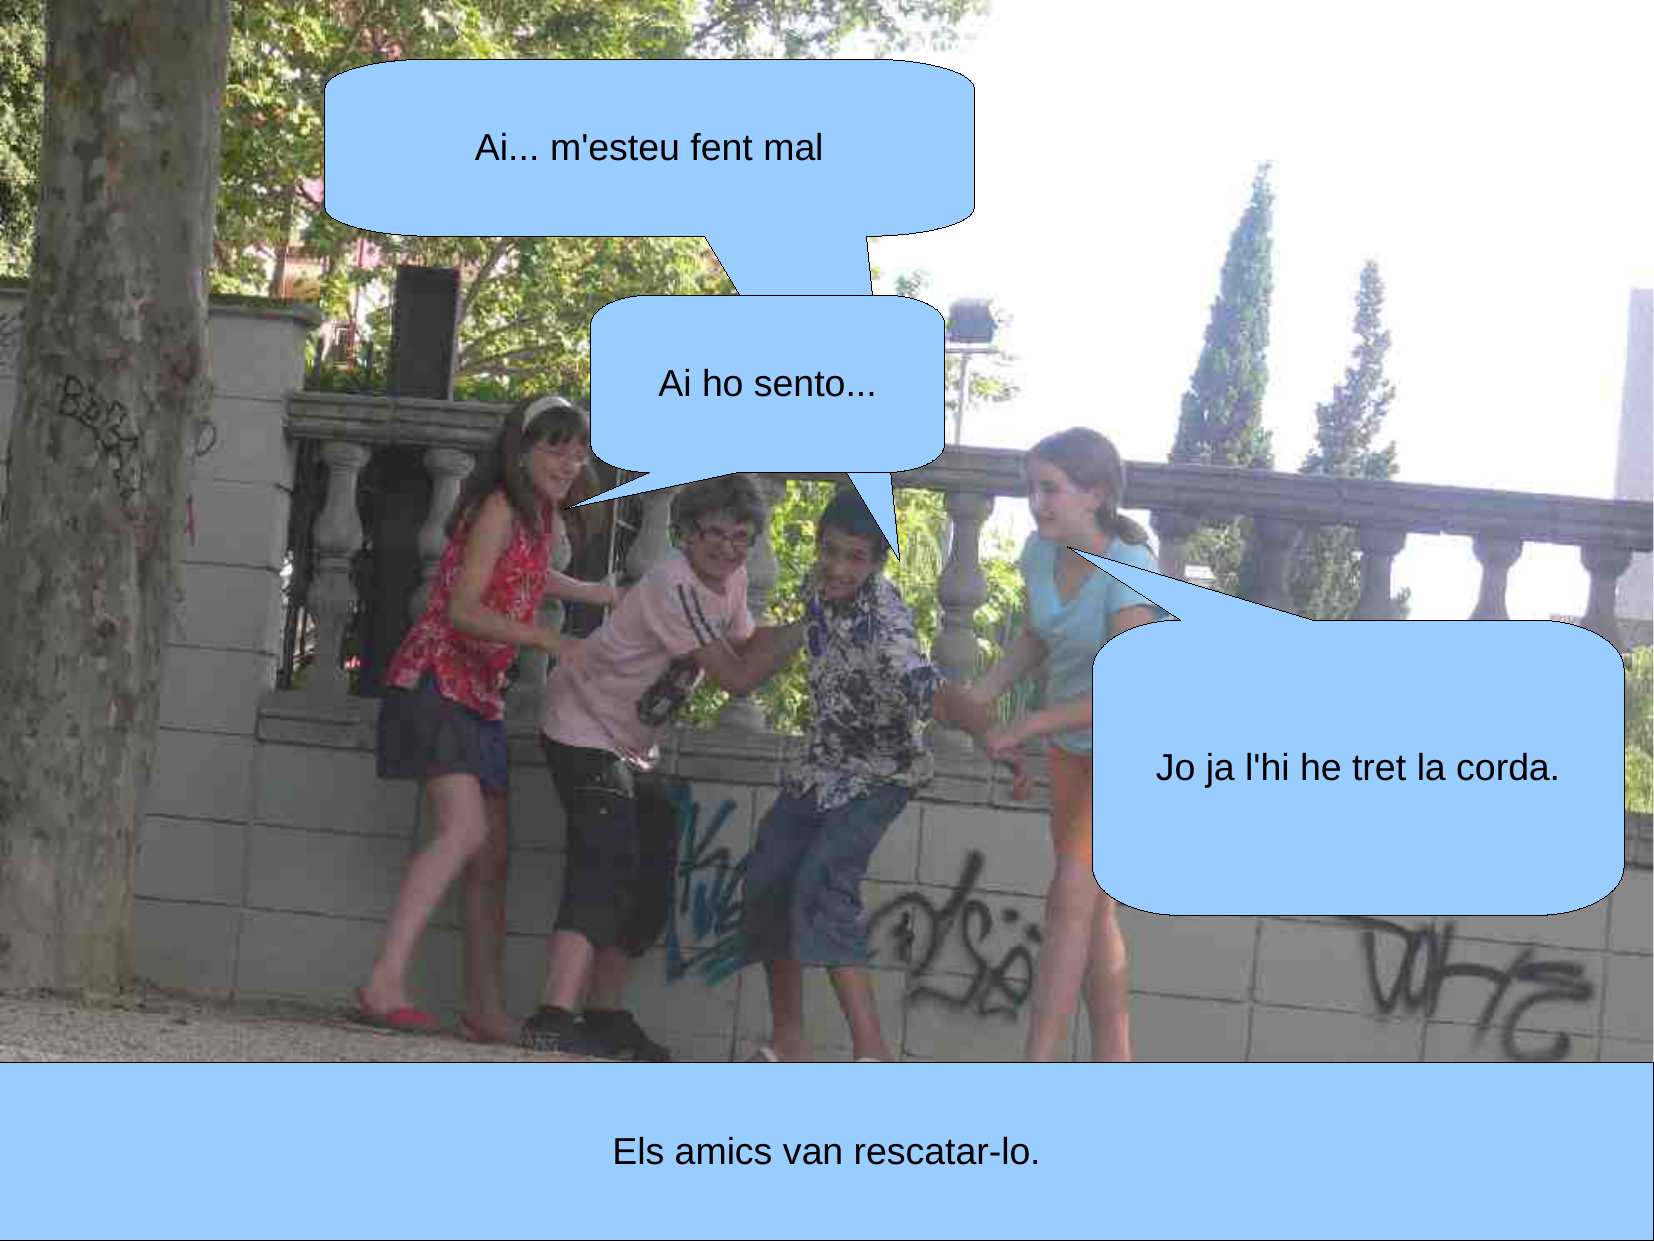

Ai... m'esteu fent mal
Ai ho sento...
Jo ja l'hi he tret la corda.
Els amics van rescatar-lo.